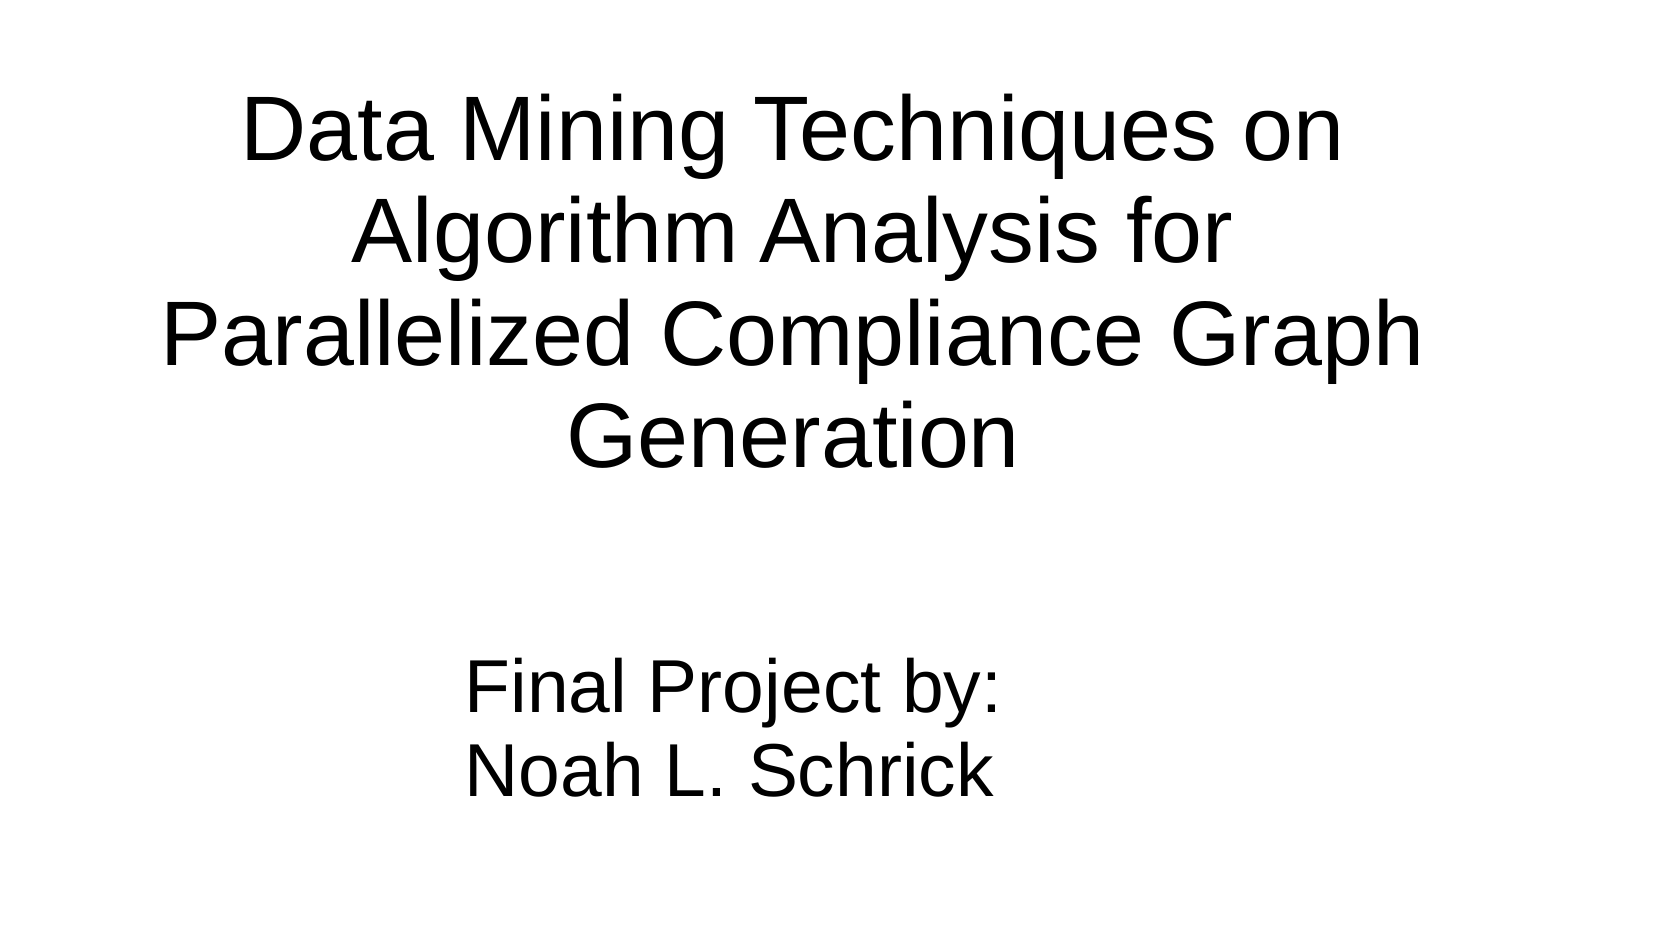

# Data Mining Techniques on Algorithm Analysis for Parallelized Compliance Graph Generation
Final Project by:
Noah L. Schrick